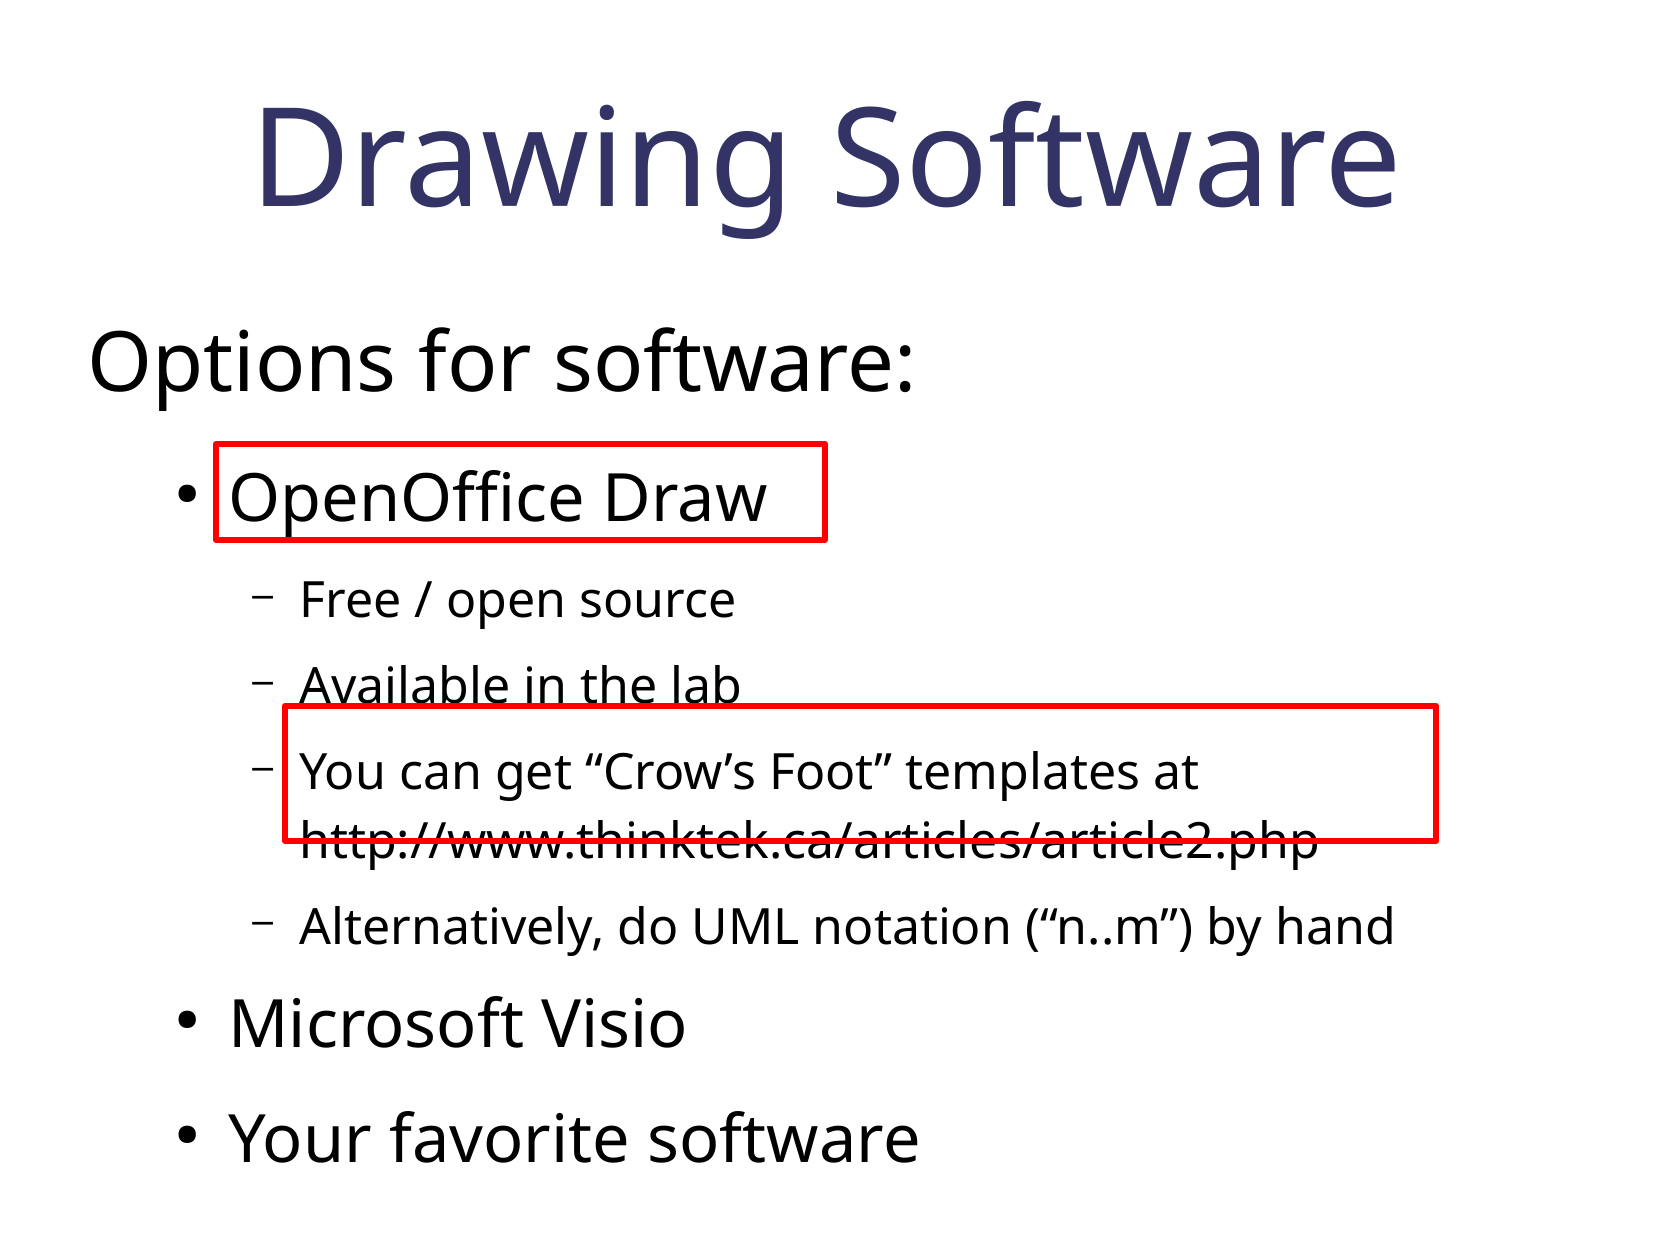

# Drawing Software
Options for software:
OpenOffice Draw
Free / open source
Available in the lab
You can get “Crow’s Foot” templates at http://www.thinktek.ca/articles/article2.php
Alternatively, do UML notation (“n..m”) by hand
Microsoft Visio
Your favorite software